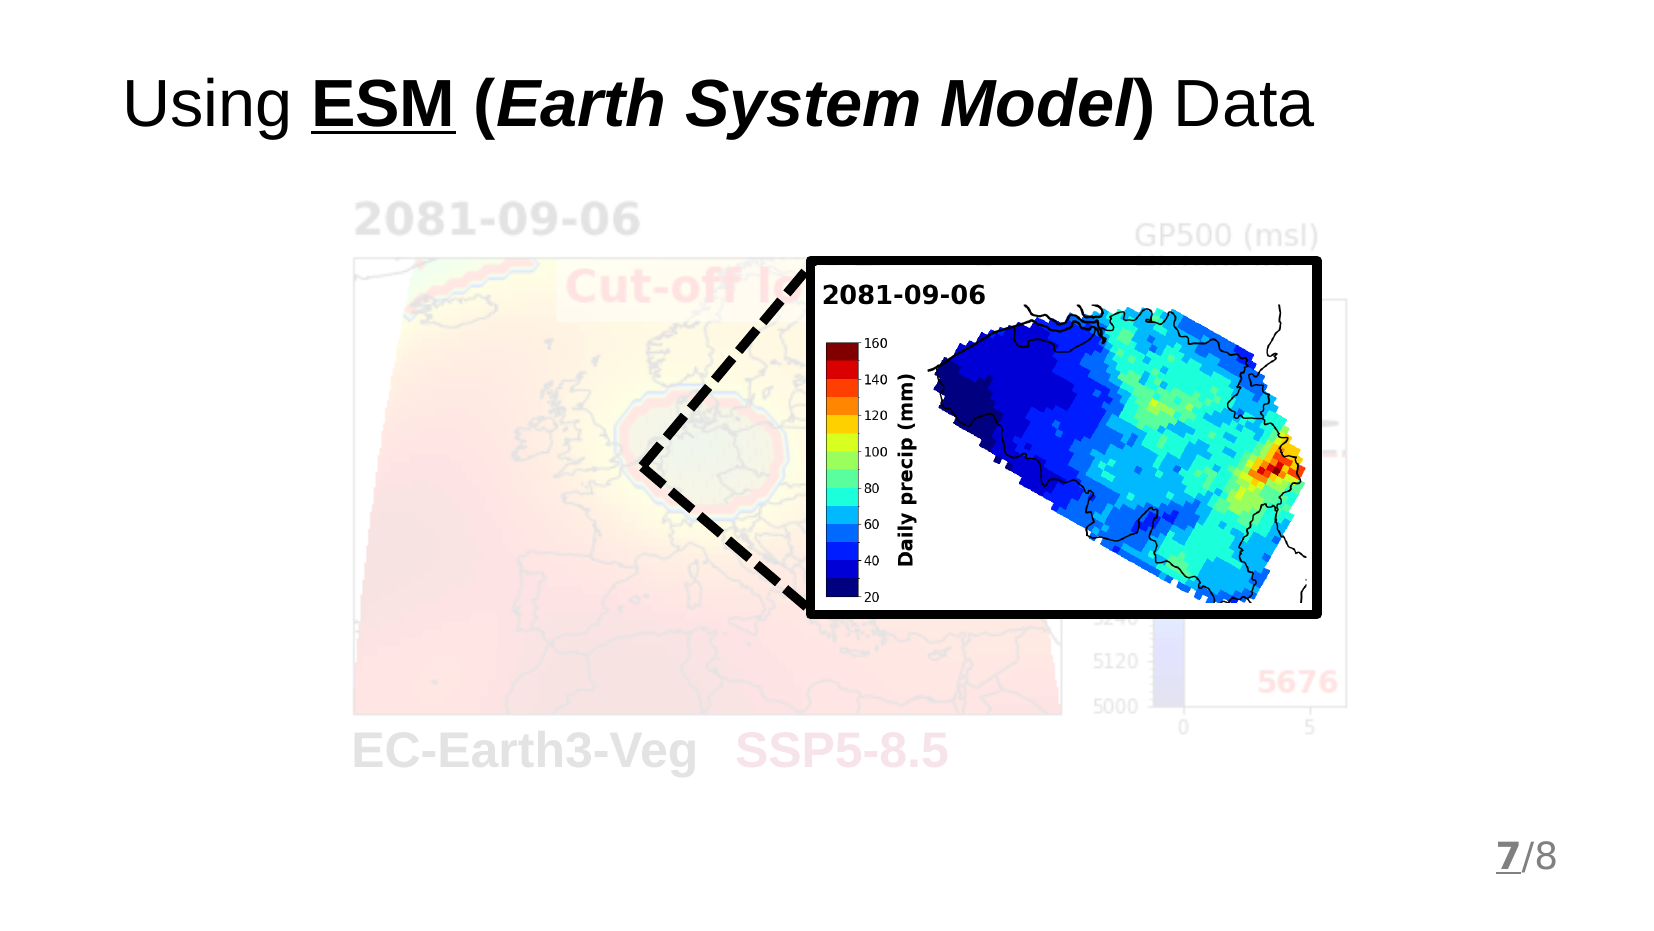

Using ESM (Earth System Model) Data
EC-Earth3-Veg
SSP5-8.5
7/8